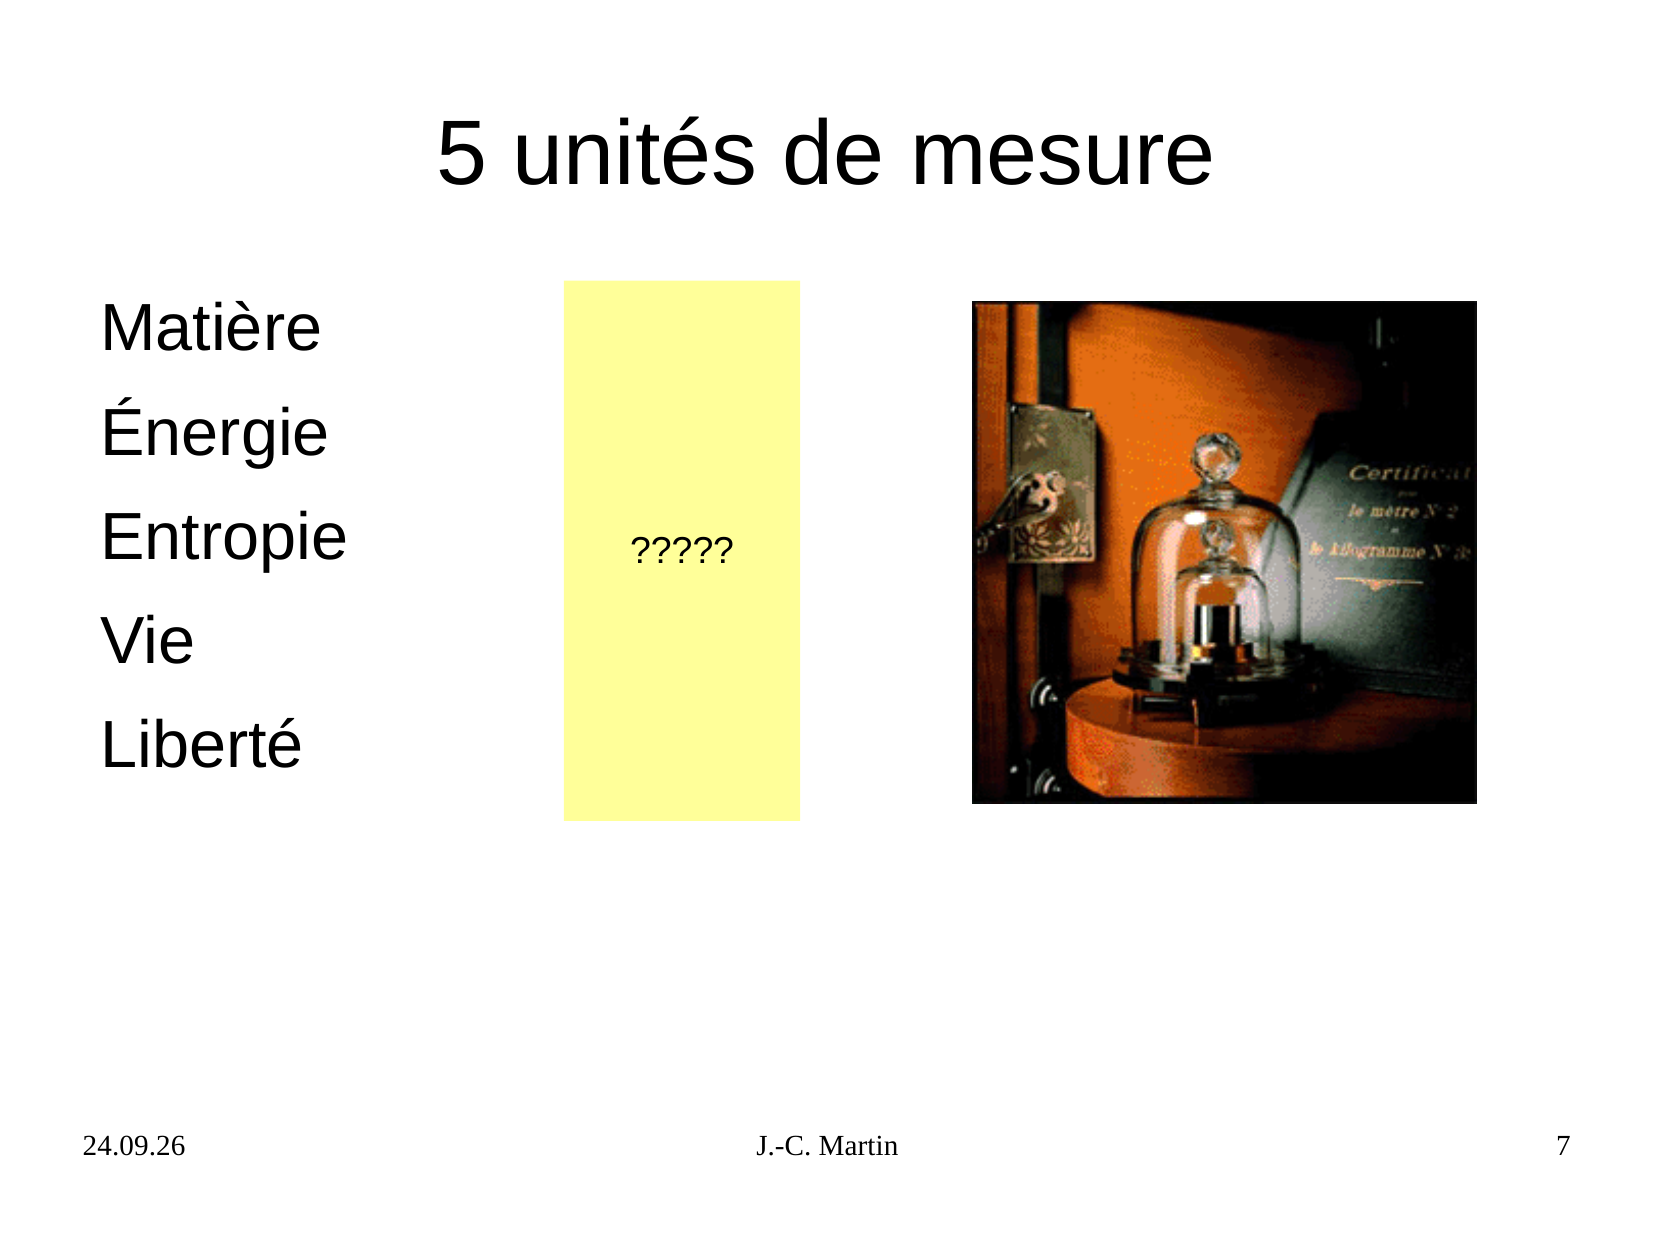

# 5 unités de mesure
?????
Matière
Énergie
Entropie
Vie
Liberté
J.-C. Martin
7